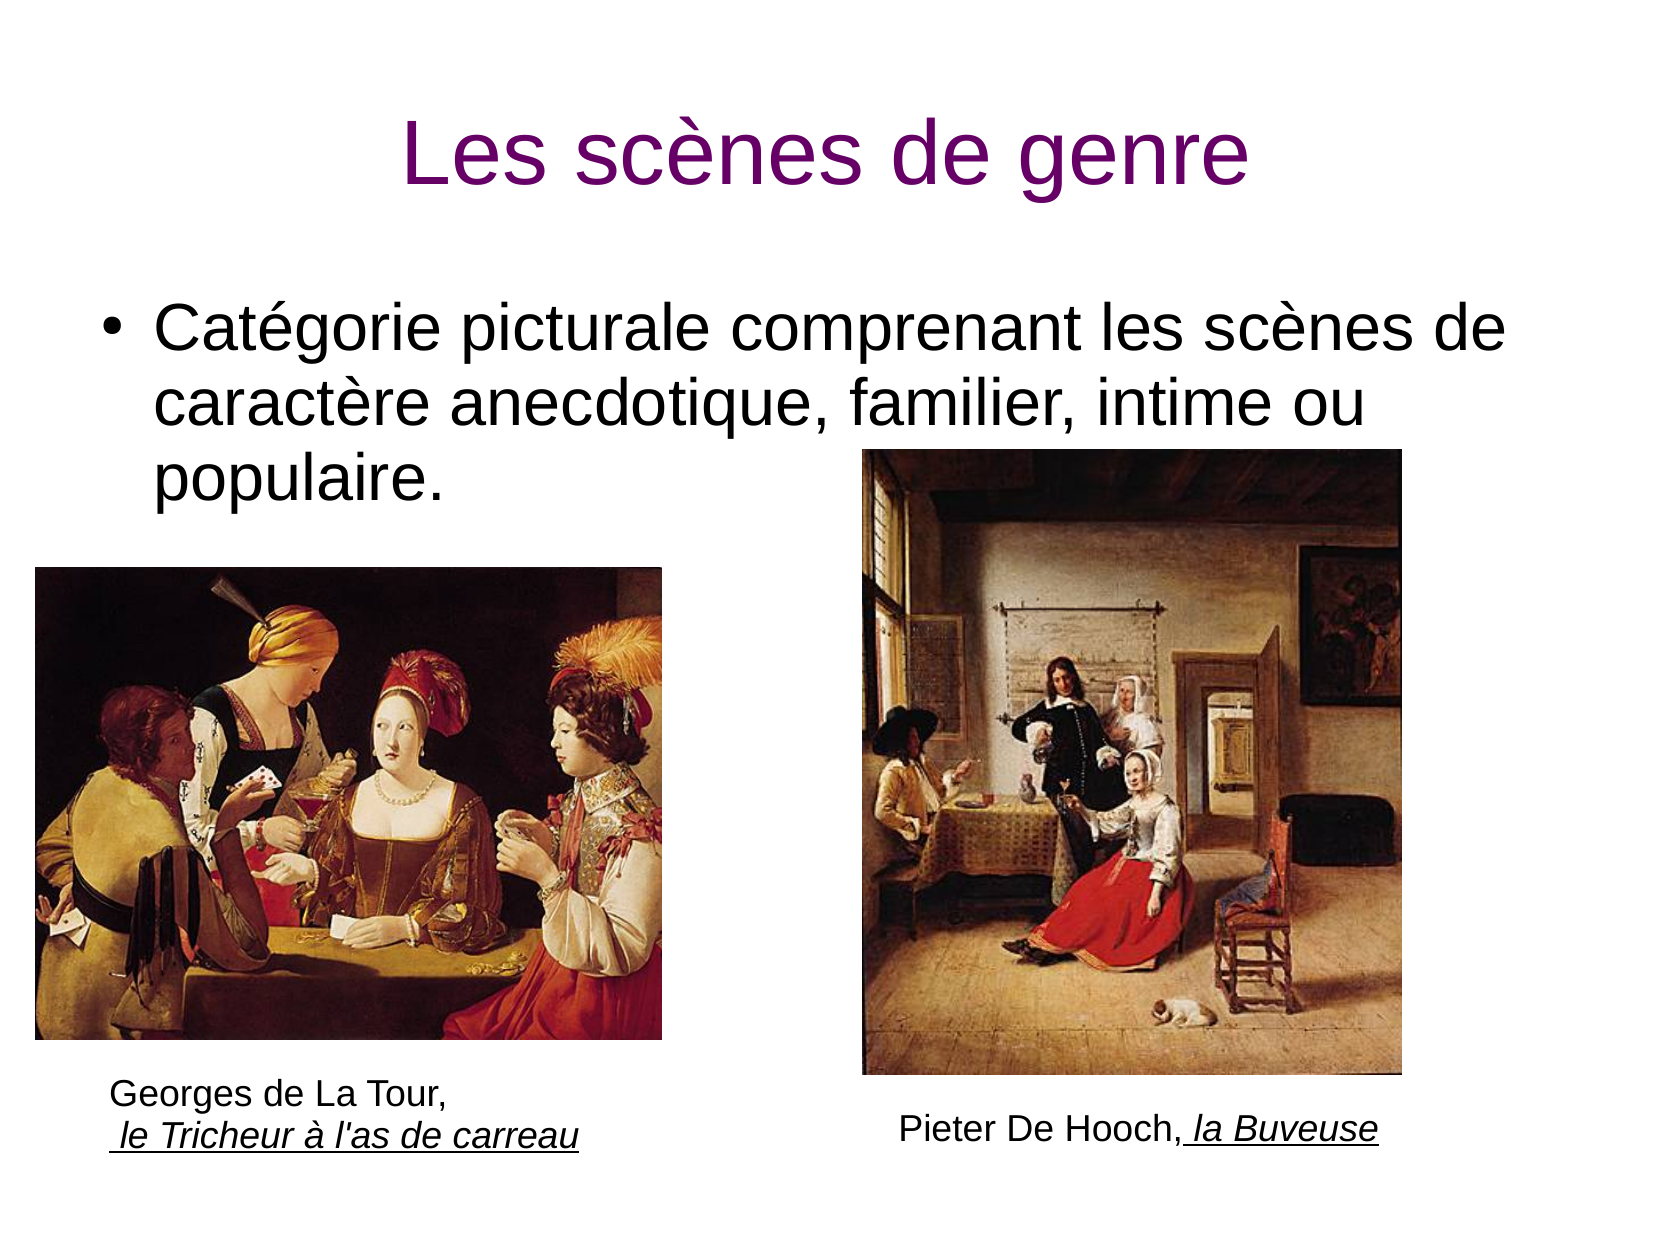

# Les scènes de genre
Catégorie picturale comprenant les scènes de caractère anecdotique, familier, intime ou populaire.
Georges de La Tour,
 le Tricheur à l'as de carreau
Pieter De Hooch, la Buveuse